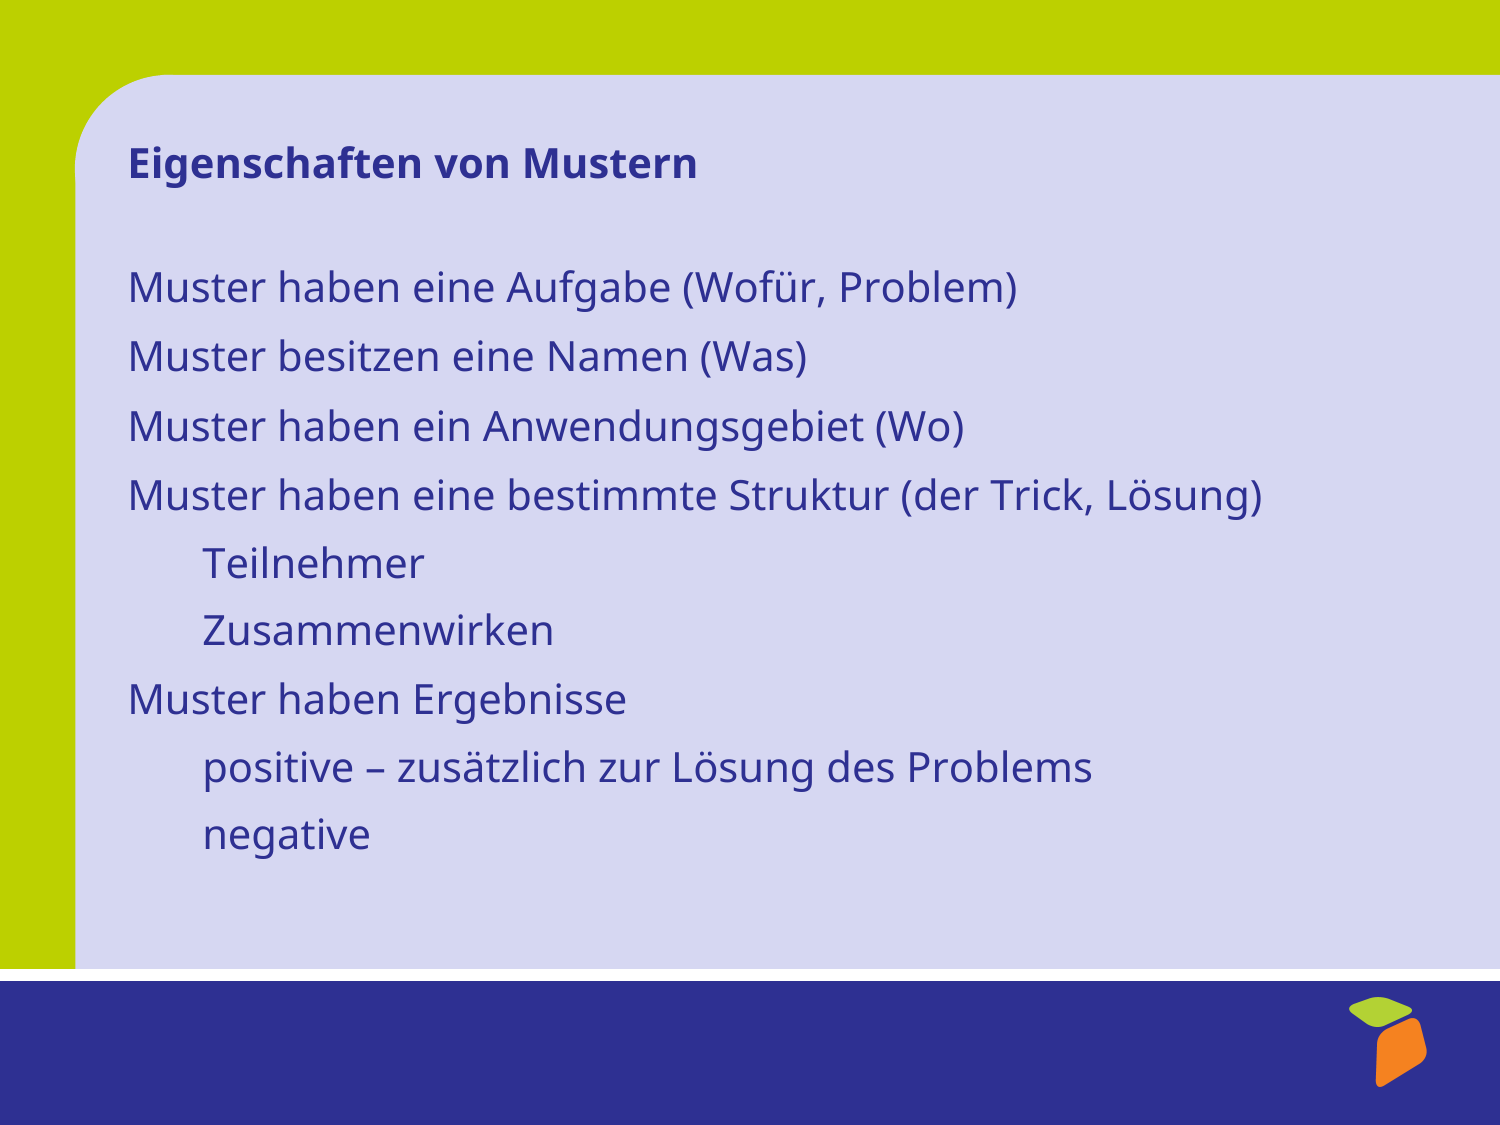

# Eigenschaften von Mustern
Muster haben eine Aufgabe (Wofür, Problem)
Muster besitzen eine Namen (Was)
Muster haben ein Anwendungsgebiet (Wo)
Muster haben eine bestimmte Struktur (der Trick, Lösung)
Teilnehmer
Zusammenwirken
Muster haben Ergebnisse
positive – zusätzlich zur Lösung des Problems
negative